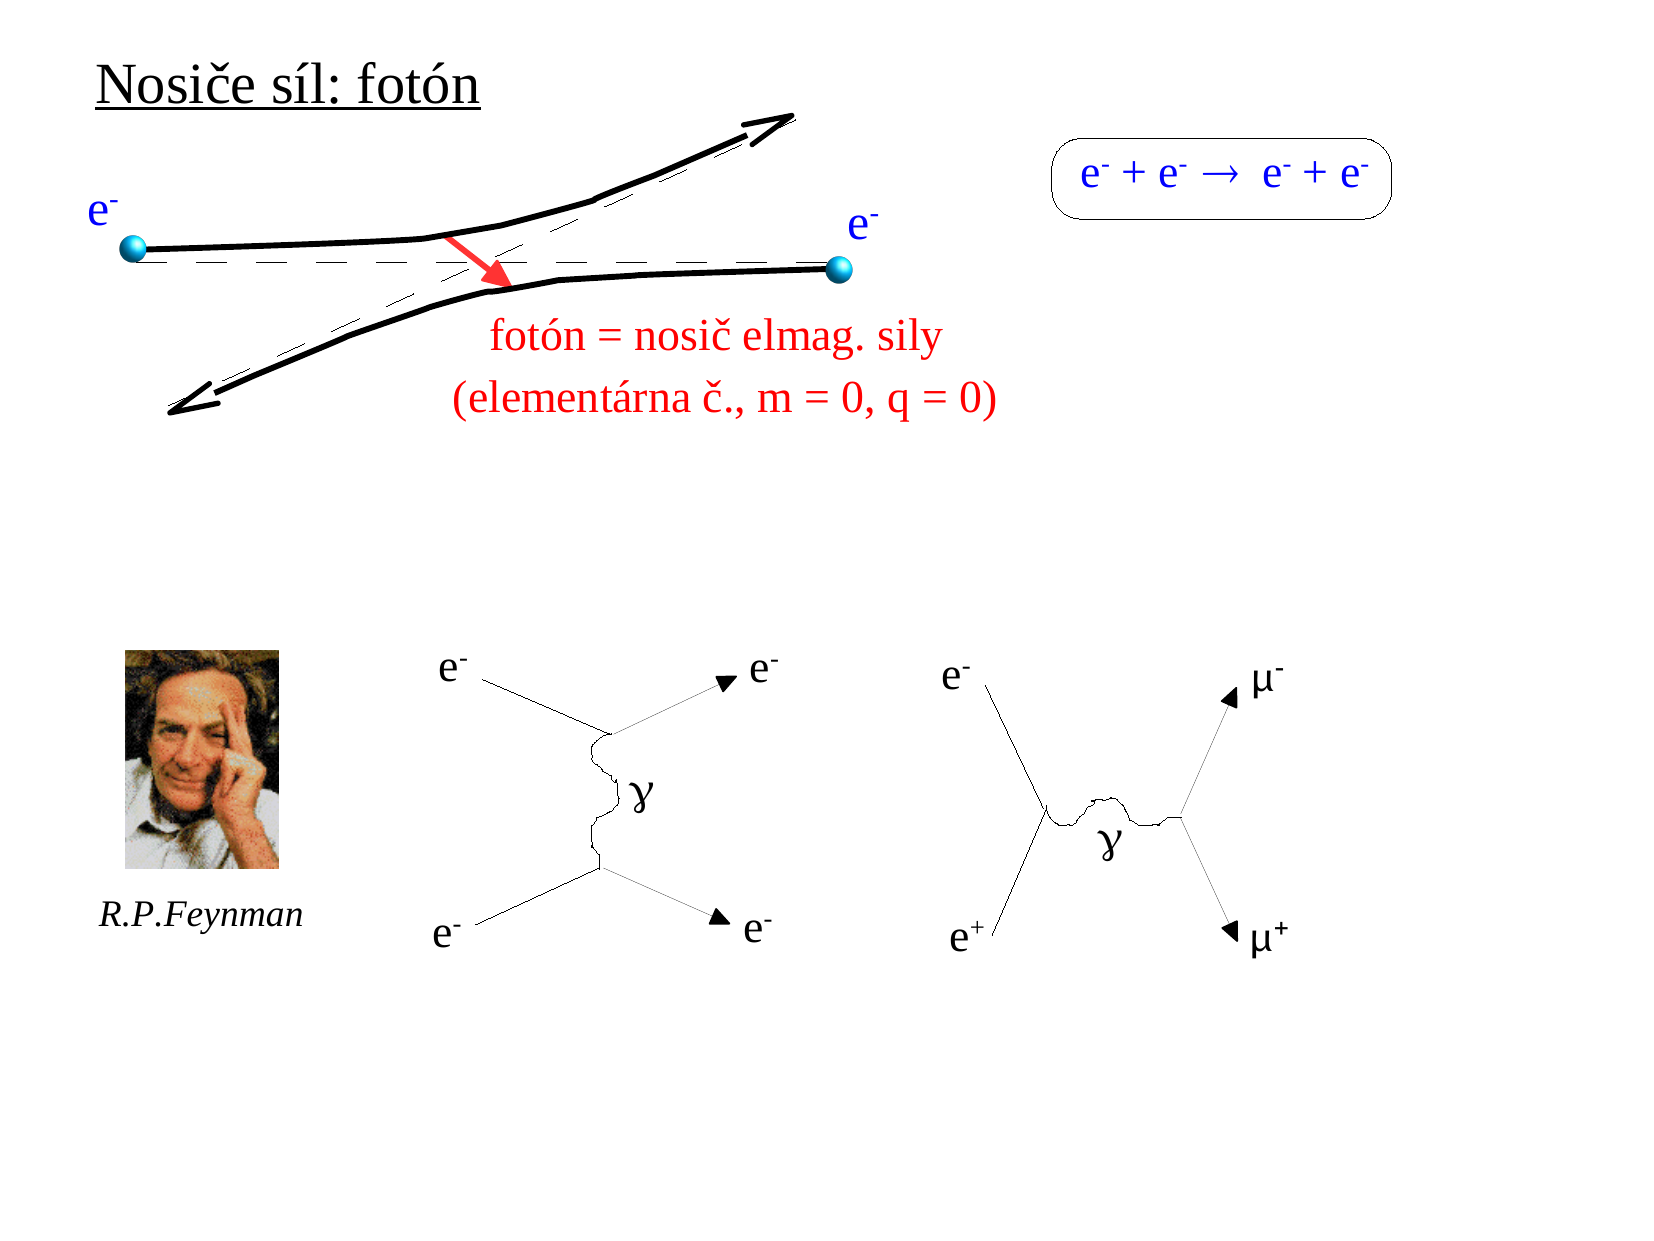

Nosiče síl: fotón
e- + e-  e- + e-
e-
e-
fotón = nosič elmag. sily
(elementárna č., m = 0, q = 0)
e-
e-
e-
e-

e-
-

e+
+
R.P.Feynman